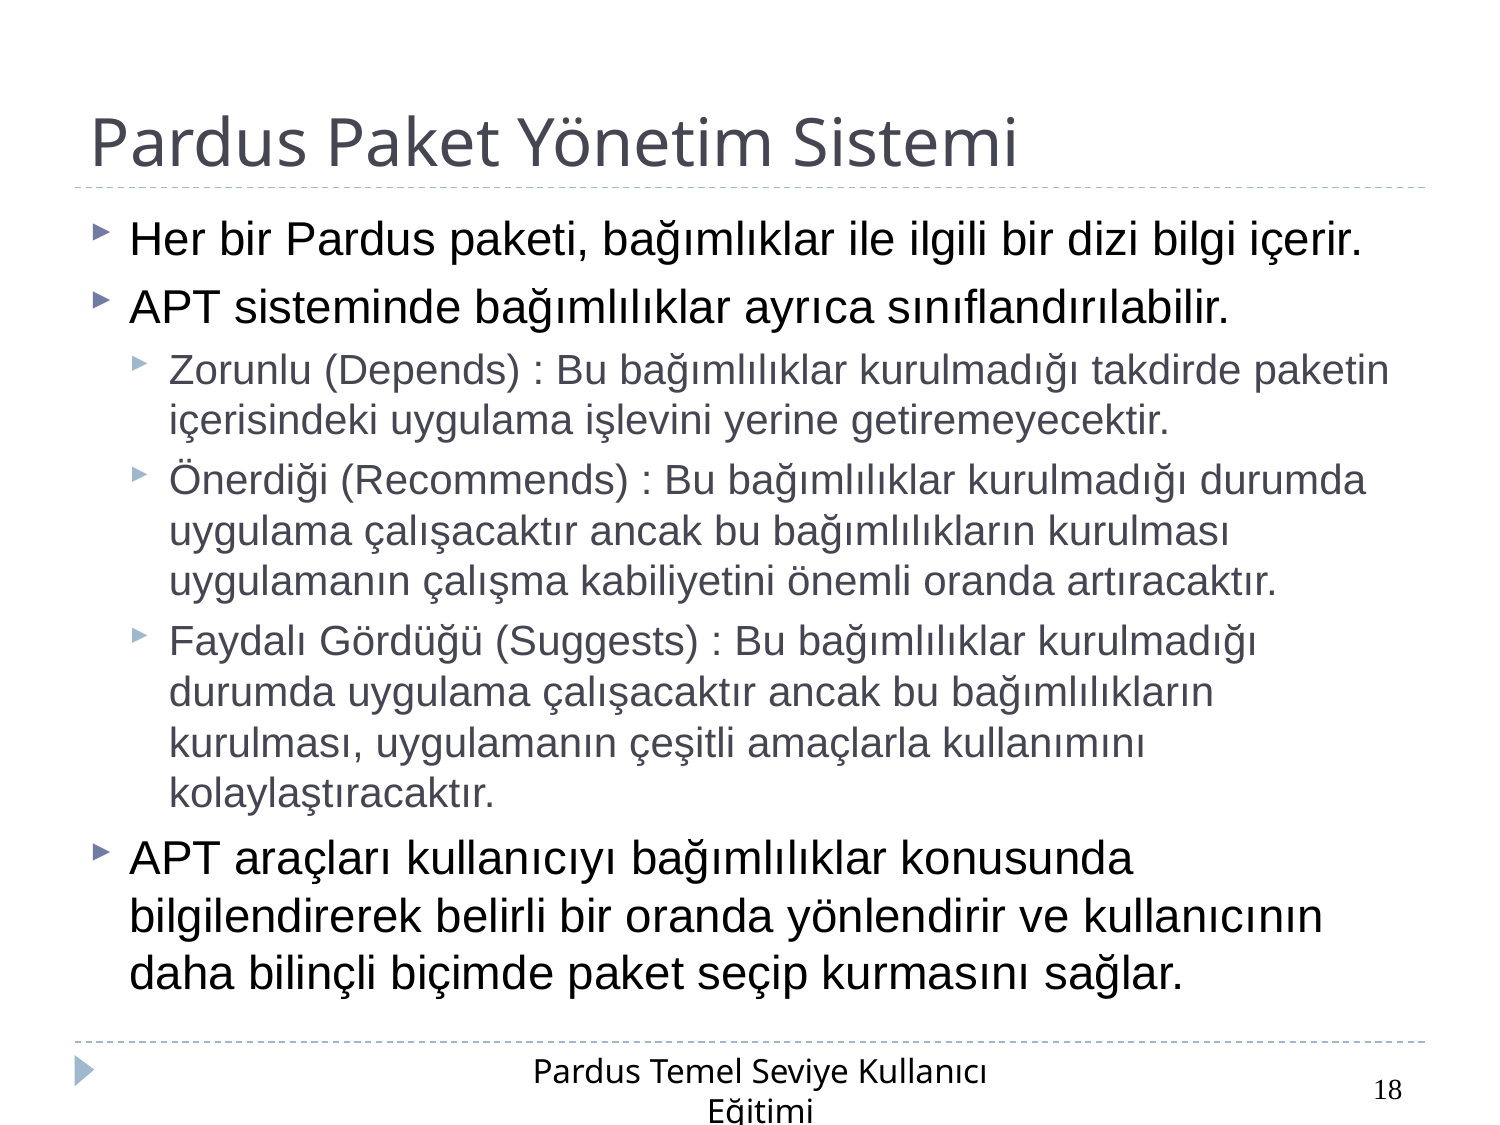

# Pardus Paket Yönetim Sistemi
Her bir Pardus paketi, bağımlıklar ile ilgili bir dizi bilgi içerir.
APT sisteminde bağımlılıklar ayrıca sınıflandırılabilir.
Zorunlu (Depends) : Bu bağımlılıklar kurulmadığı takdirde paketin içerisindeki uygulama işlevini yerine getiremeyecektir.
Önerdiği (Recommends) : Bu bağımlılıklar kurulmadığı durumda uygulama çalışacaktır ancak bu bağımlılıkların kurulması uygulamanın çalışma kabiliyetini önemli oranda artıracaktır.
Faydalı Gördüğü (Suggests) : Bu bağımlılıklar kurulmadığı durumda uygulama çalışacaktır ancak bu bağımlılıkların kurulması, uygulamanın çeşitli amaçlarla kullanımını kolaylaştıracaktır.
APT araçları kullanıcıyı bağımlılıklar konusunda bilgilendirerek belirli bir oranda yönlendirir ve kullanıcının daha bilinçli biçimde paket seçip kurmasını sağlar.